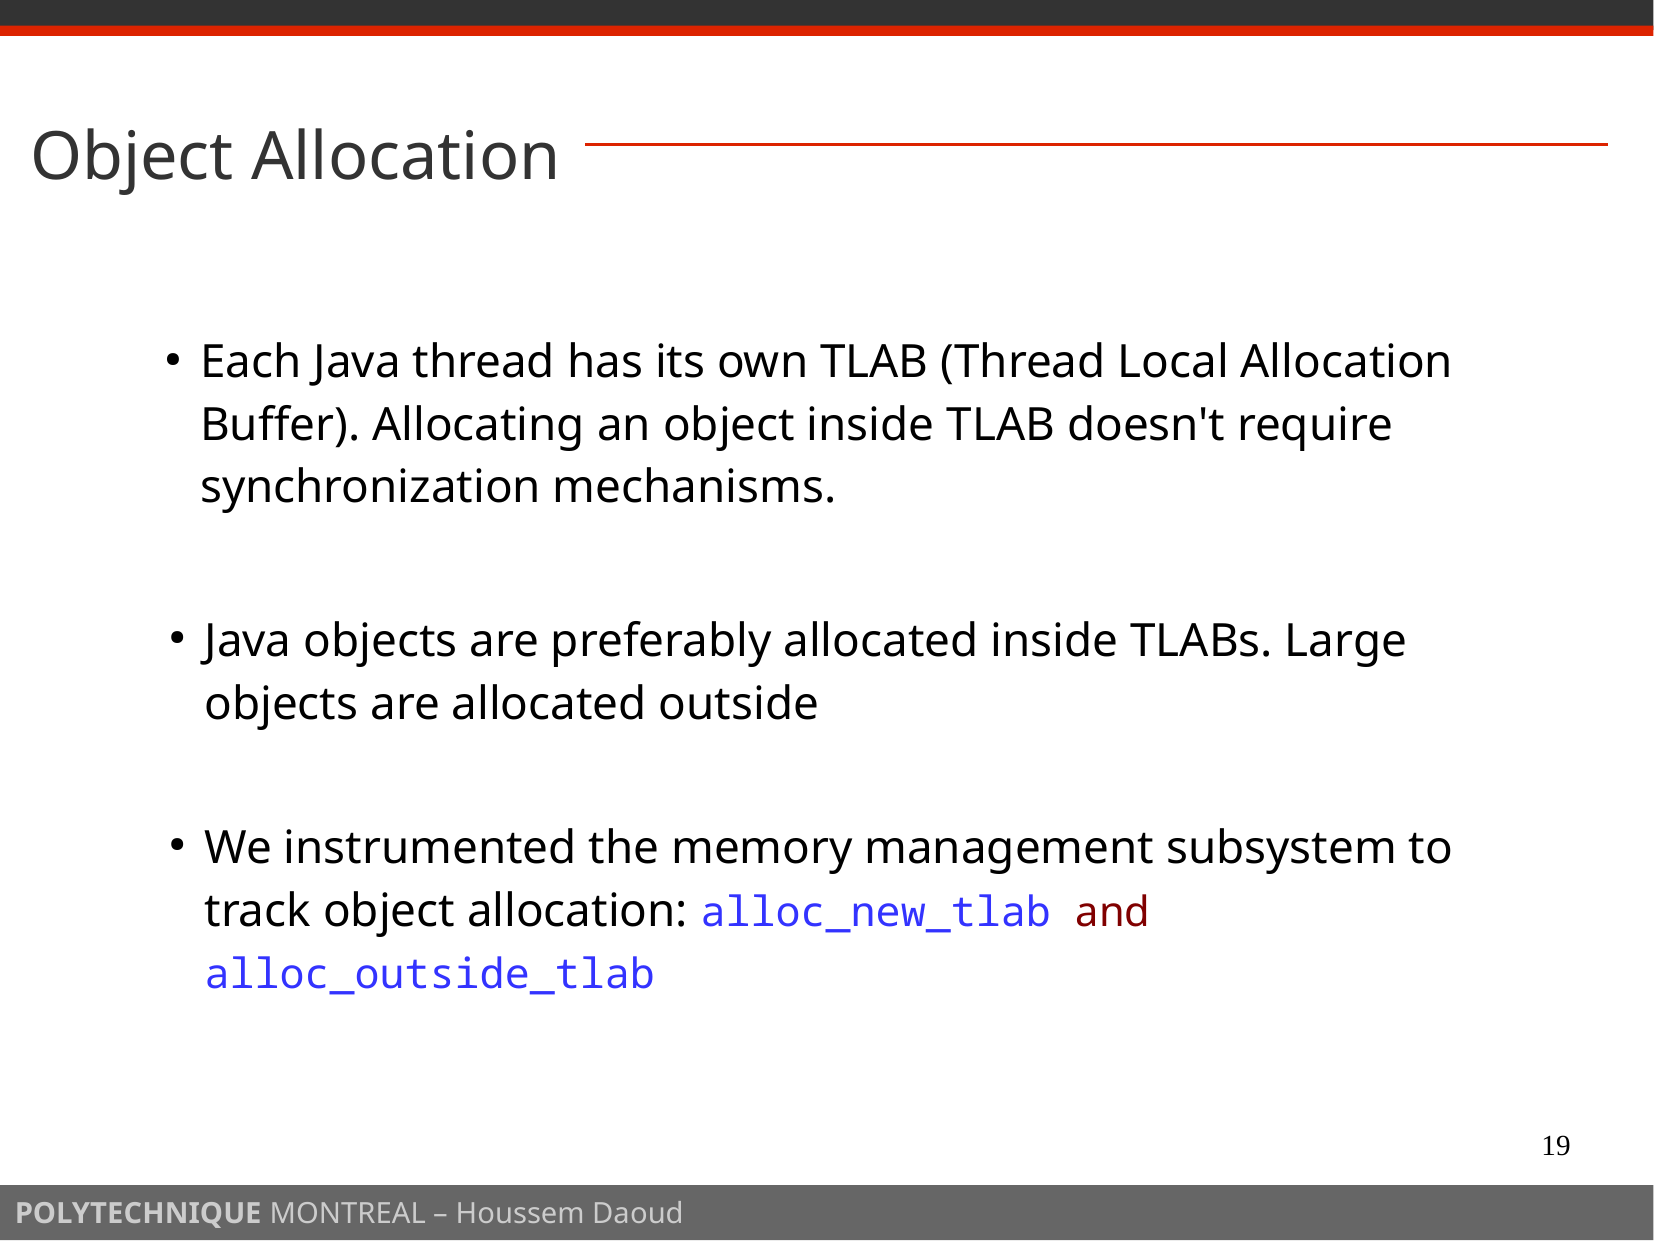

Object Allocation
Each Java thread has its own TLAB (Thread Local Allocation Buffer). Allocating an object inside TLAB doesn't require synchronization mechanisms.
Java objects are preferably allocated inside TLABs. Large objects are allocated outside
We instrumented the memory management subsystem to track object allocation: alloc_new_tlab and alloc_outside_tlab
19
POLYTECHNIQUE MONTREAL – Houssem Daoud